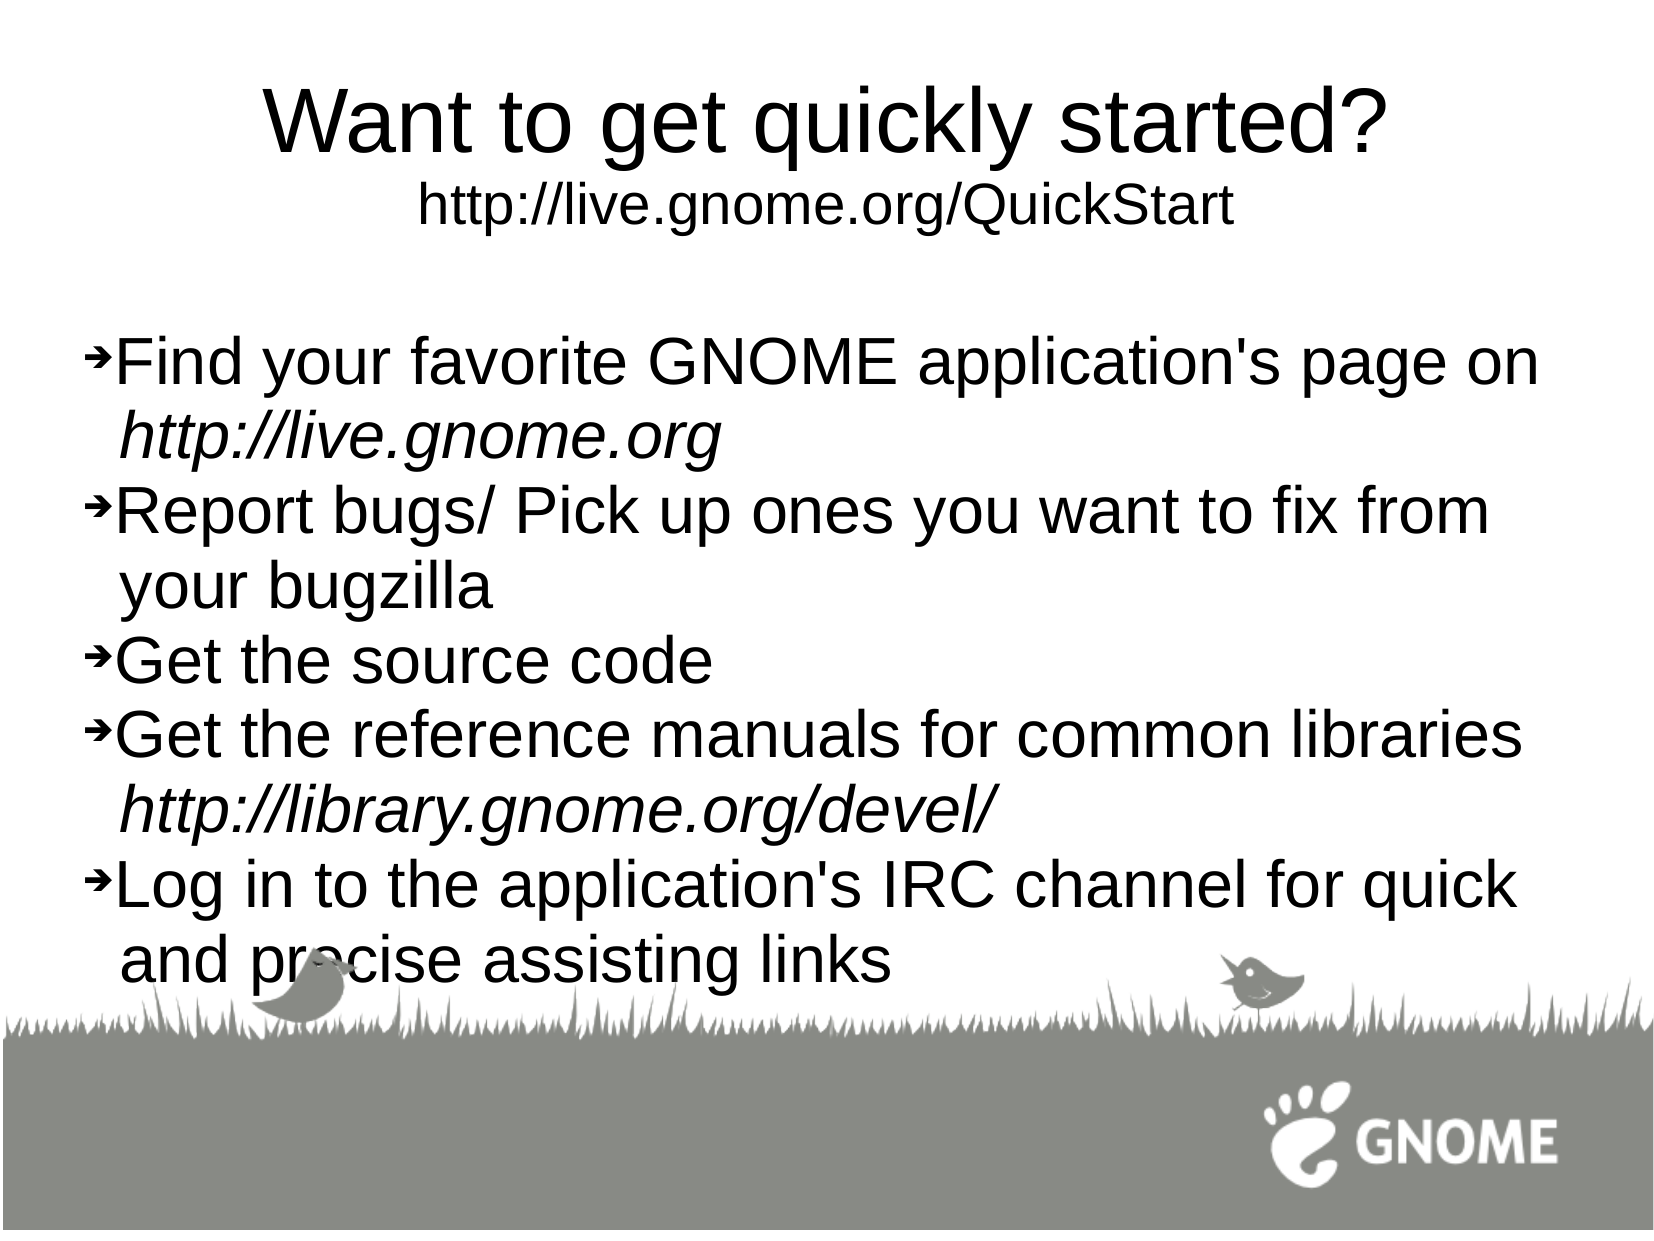

# Want to get quickly started? http://live.gnome.org/QuickStart
Find your favorite GNOME application's page on
 http://live.gnome.org
Report bugs/ Pick up ones you want to fix from
 your bugzilla
Get the source code
Get the reference manuals for common libraries
 http://library.gnome.org/devel/
Log in to the application's IRC channel for quick
 and precise assisting links